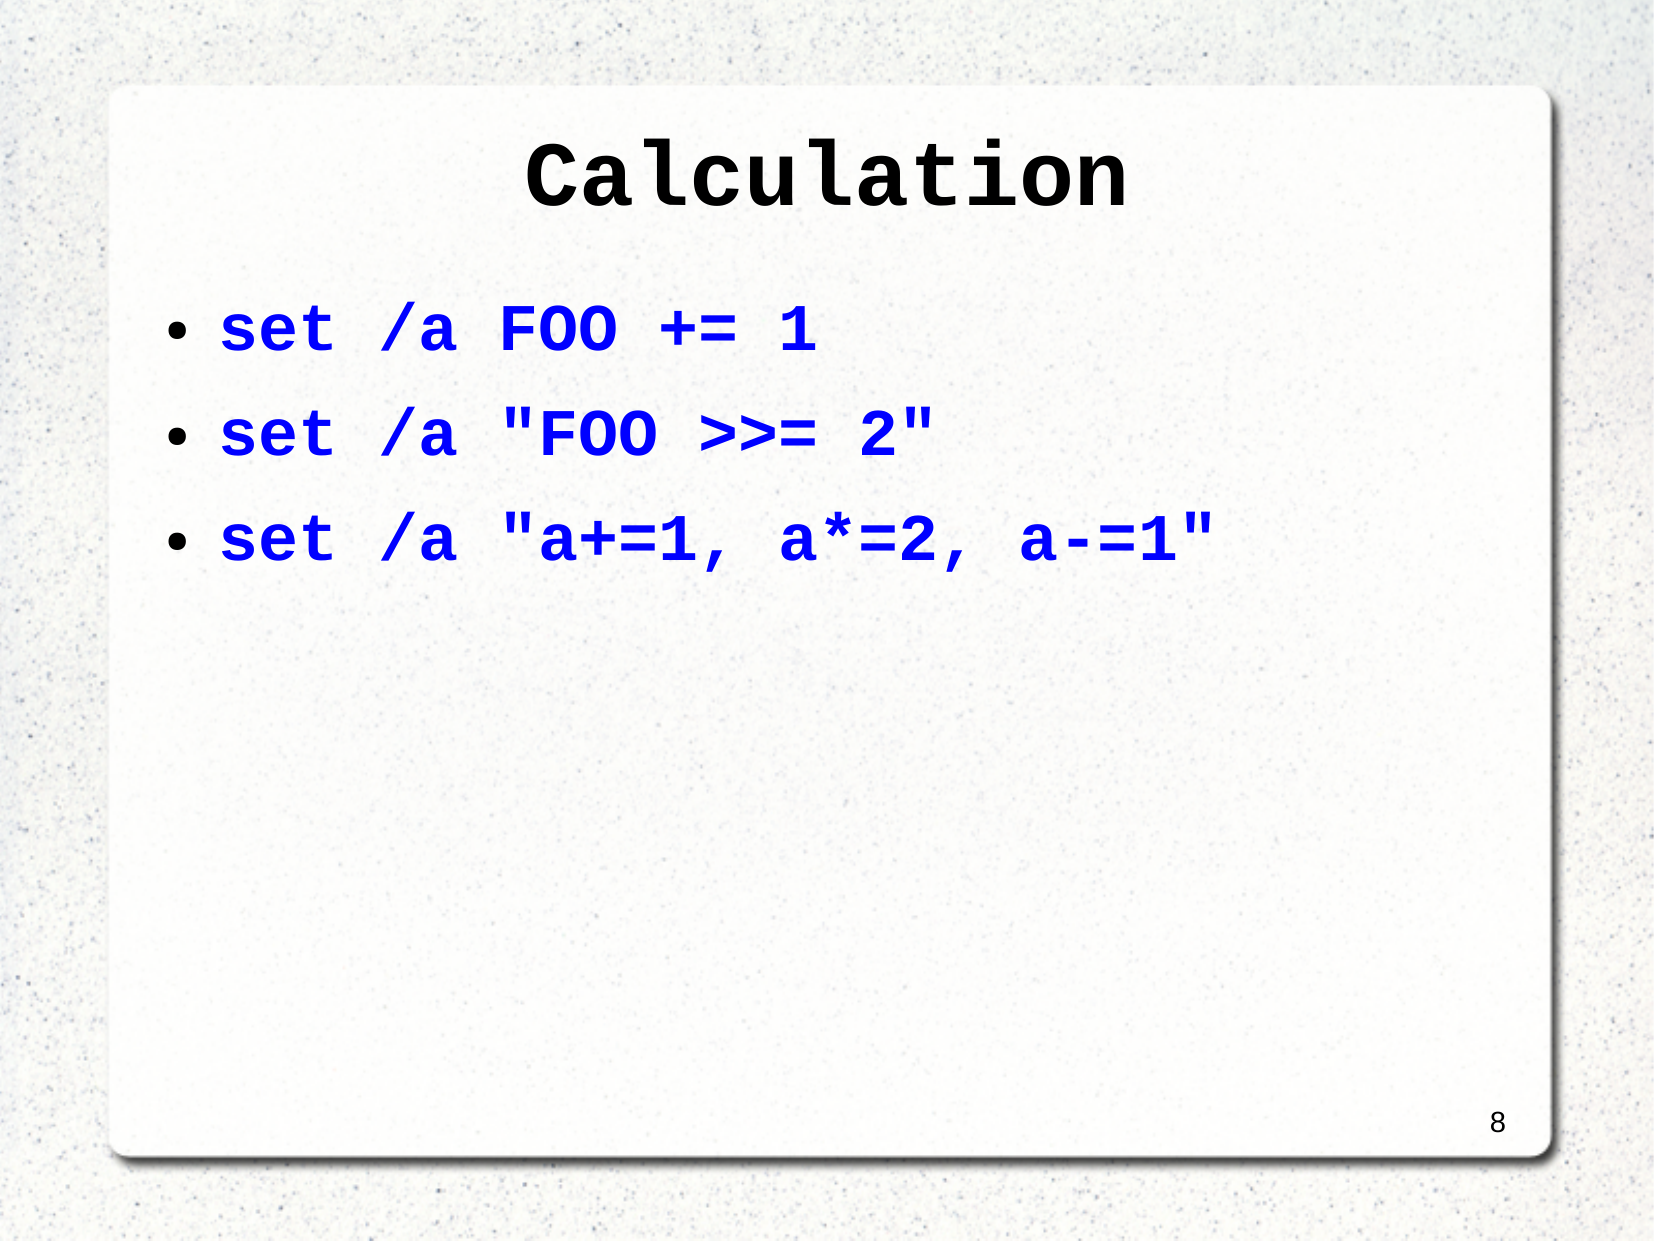

# Calculation
set /a FOO += 1
set /a "FOO >>= 2"
set /a "a+=1, a*=2, a-=1"
8